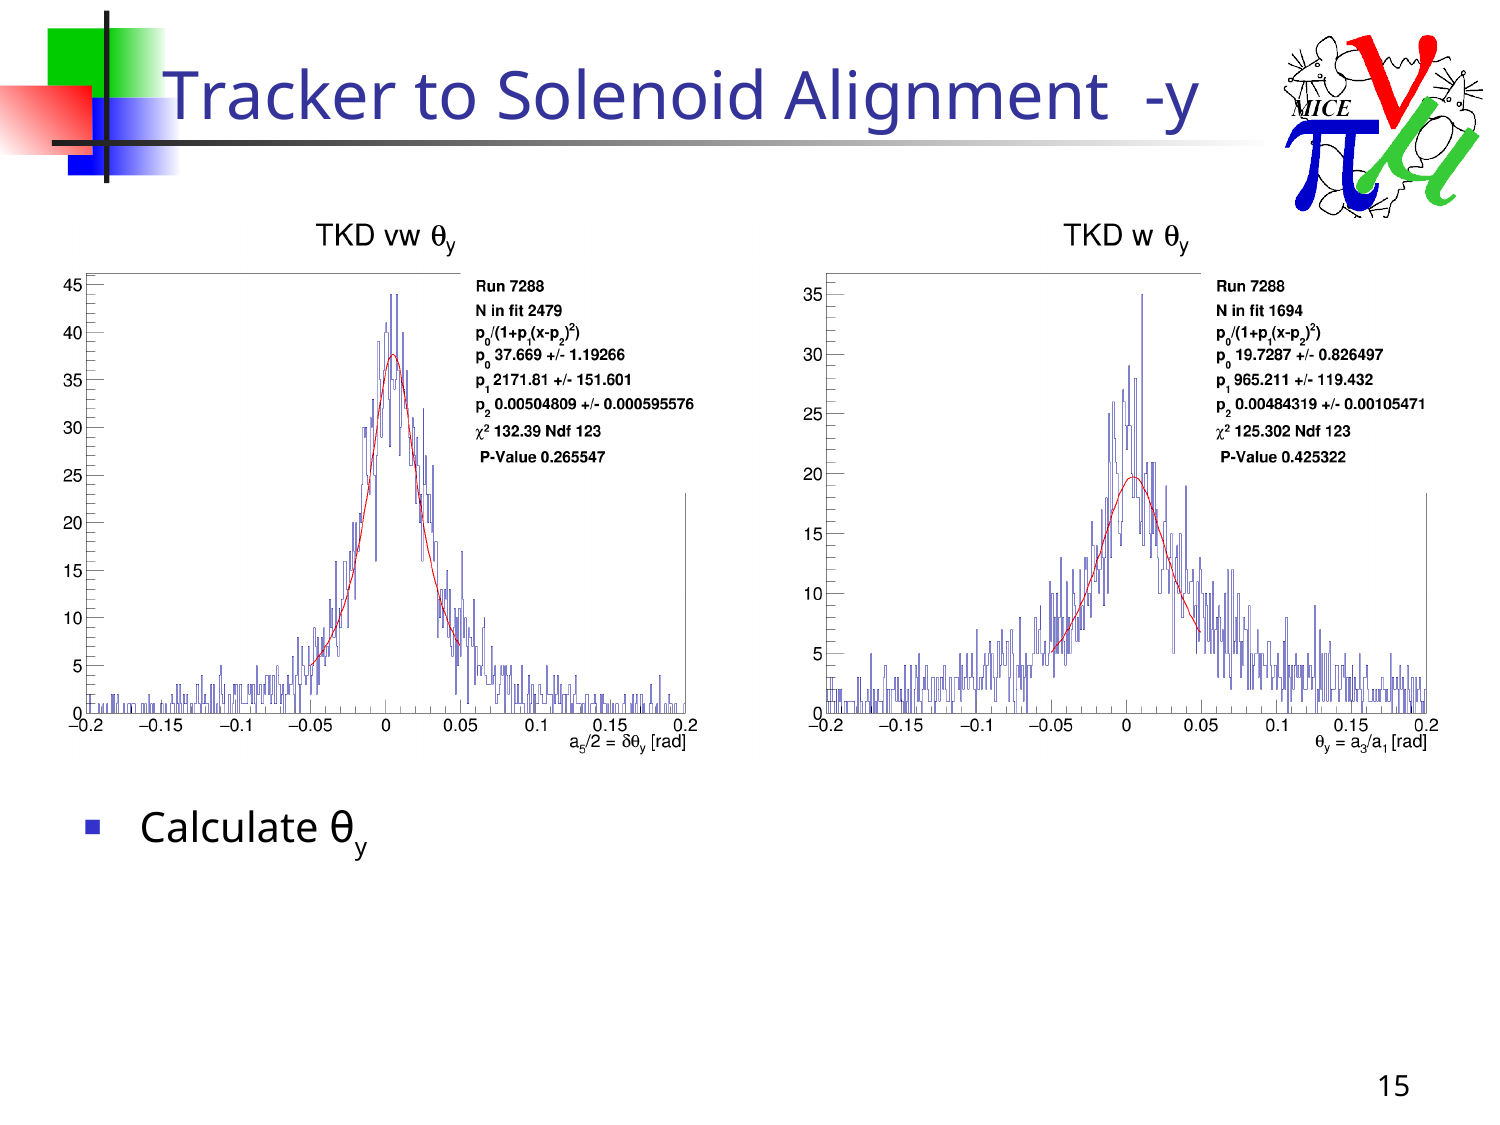

# Tracker to Solenoid Alignment -y
Calculate θy
15